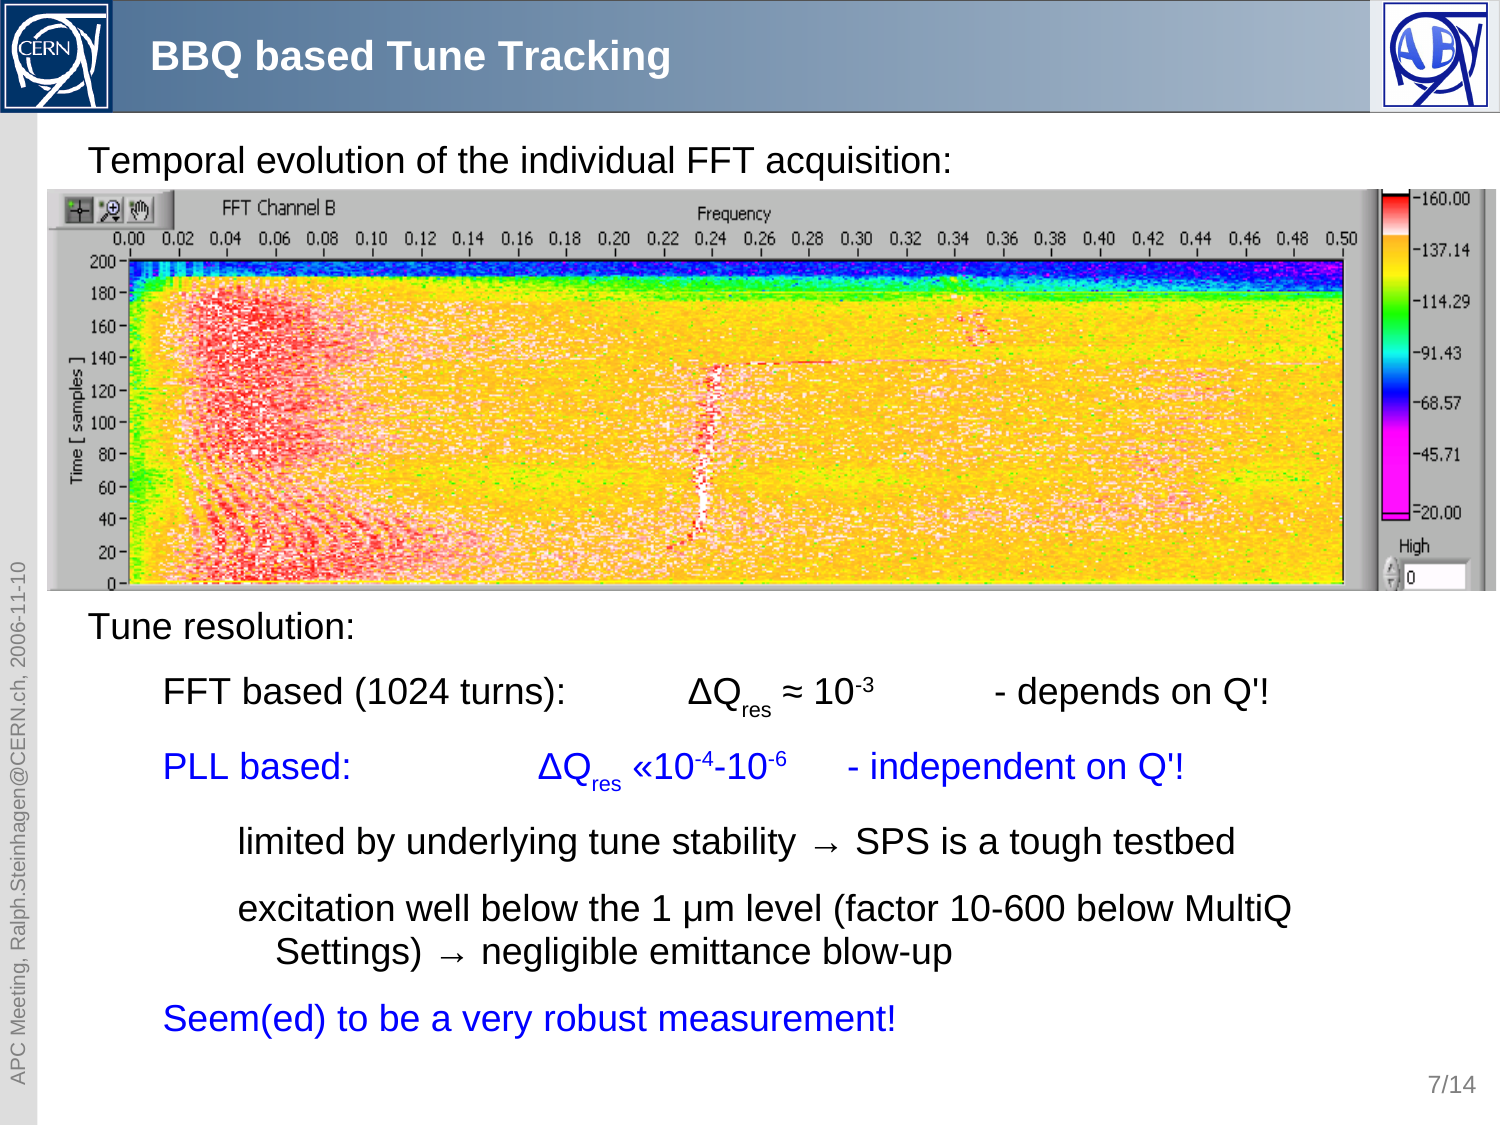

# BBQ based Tune Tracking
Temporal evolution of the individual FFT acquisition:
Tune resolution:
FFT based (1024 turns): 	ΔQres ≈ 10-3 - depends on Q'!
PLL based:		ΔQres «10-4-10-6 - independent on Q'!
limited by underlying tune stability → SPS is a tough testbed
excitation well below the 1 μm level (factor 10-600 below MultiQ Settings) → negligible emittance blow-up
Seem(ed) to be a very robust measurement!